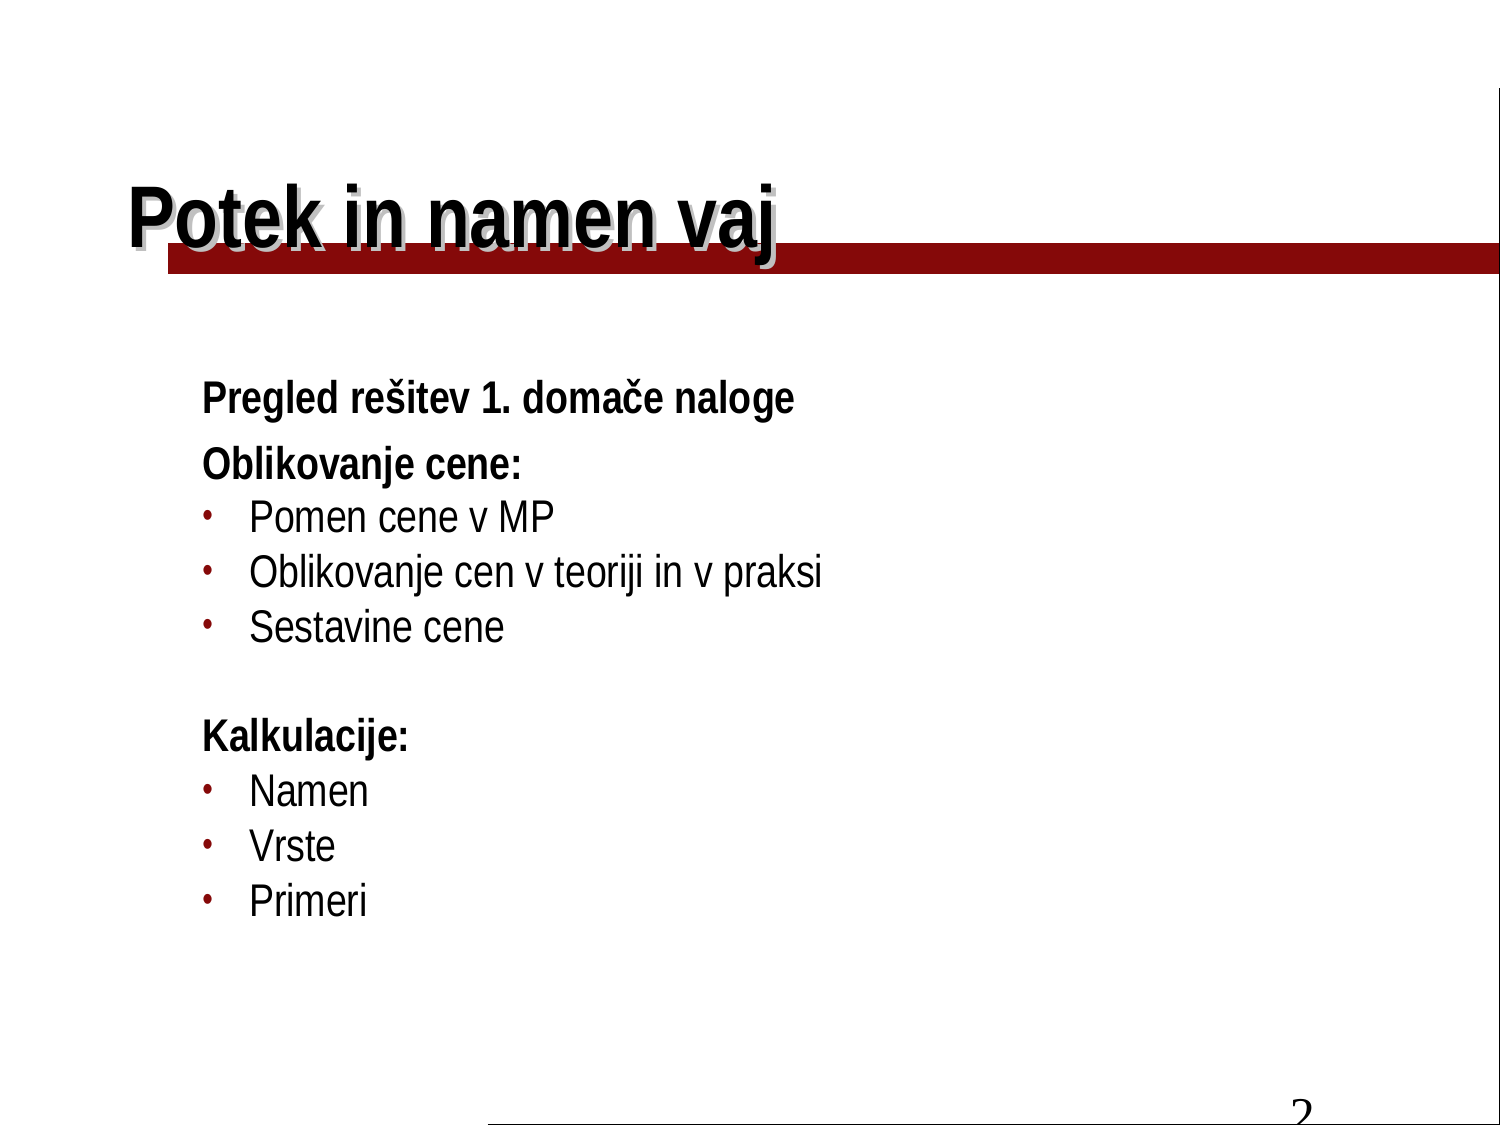

# Potek in namen vaj
Pregled rešitev 1. domače naloge
Oblikovanje cene:
Pomen cene v MP
Oblikovanje cen v teoriji in v praksi
Sestavine cene
Kalkulacije:
Namen
Vrste
Primeri
2